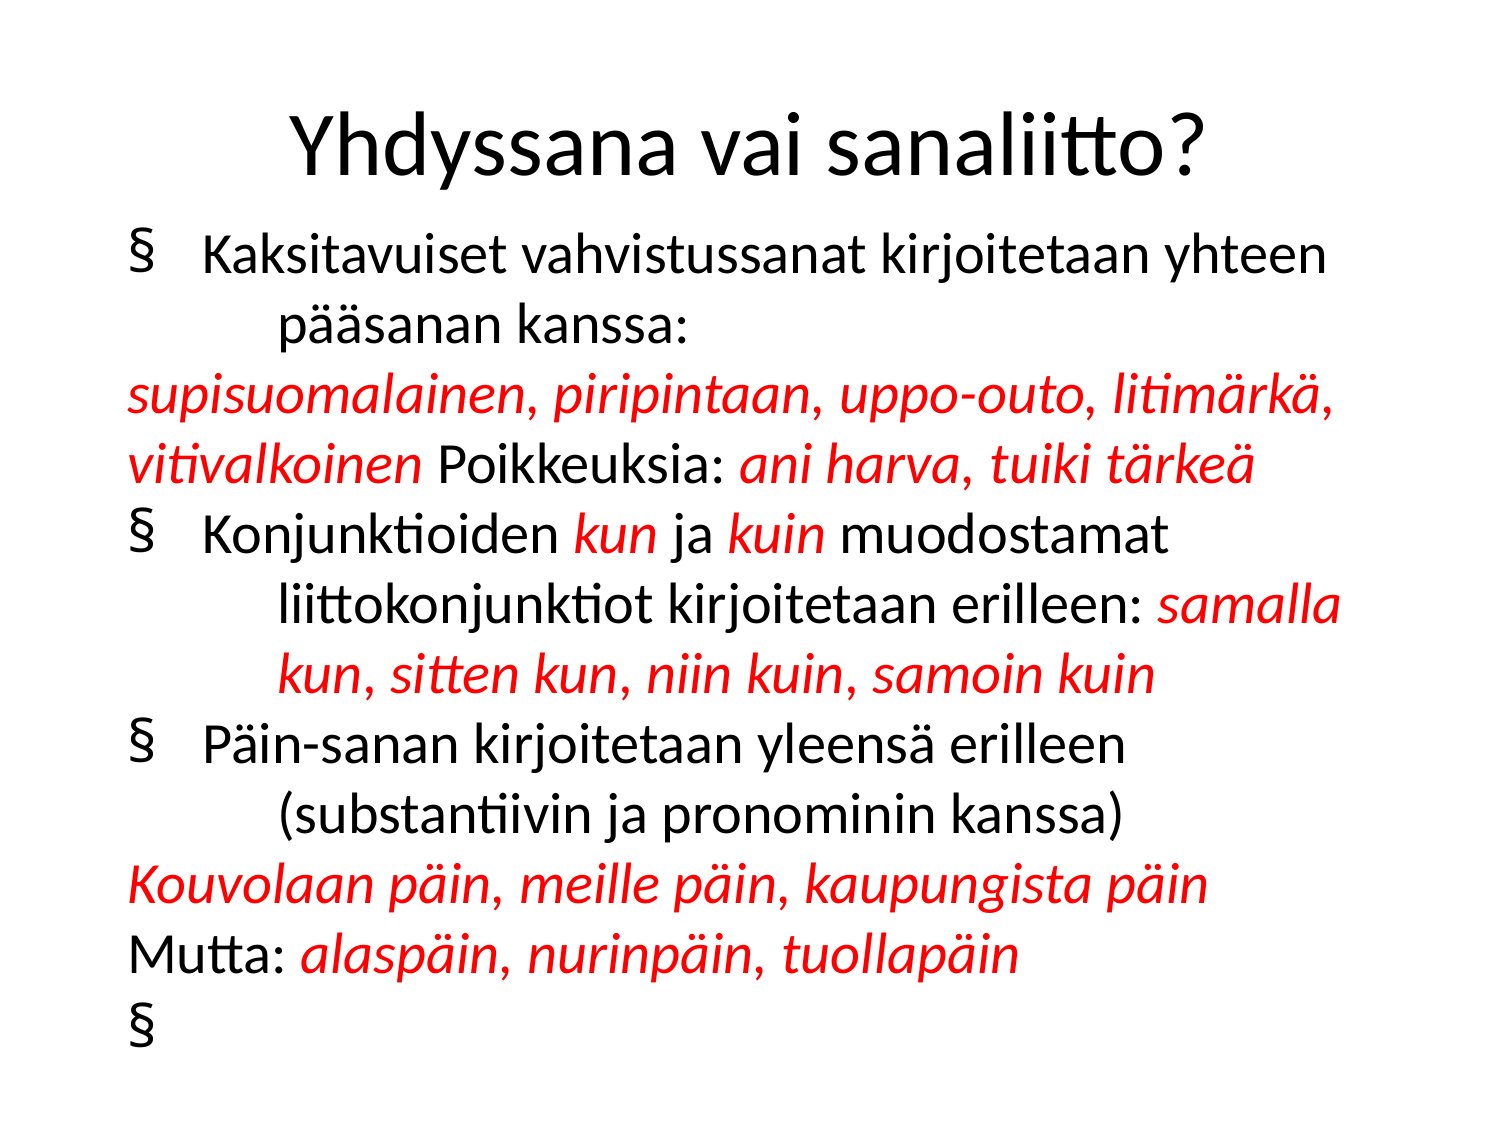

# Yhdyssana vai sanaliitto?
Kaksitavuiset vahvistussanat kirjoitetaan yhteen pääsanan kanssa:
supisuomalainen, piripintaan, uppo-outo, litimärkä, vitivalkoinen Poikkeuksia: ani harva, tuiki tärkeä
Konjunktioiden kun ja kuin muodostamat liittokonjunktiot kirjoitetaan erilleen: samalla kun, sitten kun, niin kuin, samoin kuin
Päin-sanan kirjoitetaan yleensä erilleen (substantiivin ja pronominin kanssa)
Kouvolaan päin, meille päin, kaupungista päin
Mutta: alaspäin, nurinpäin, tuollapäin